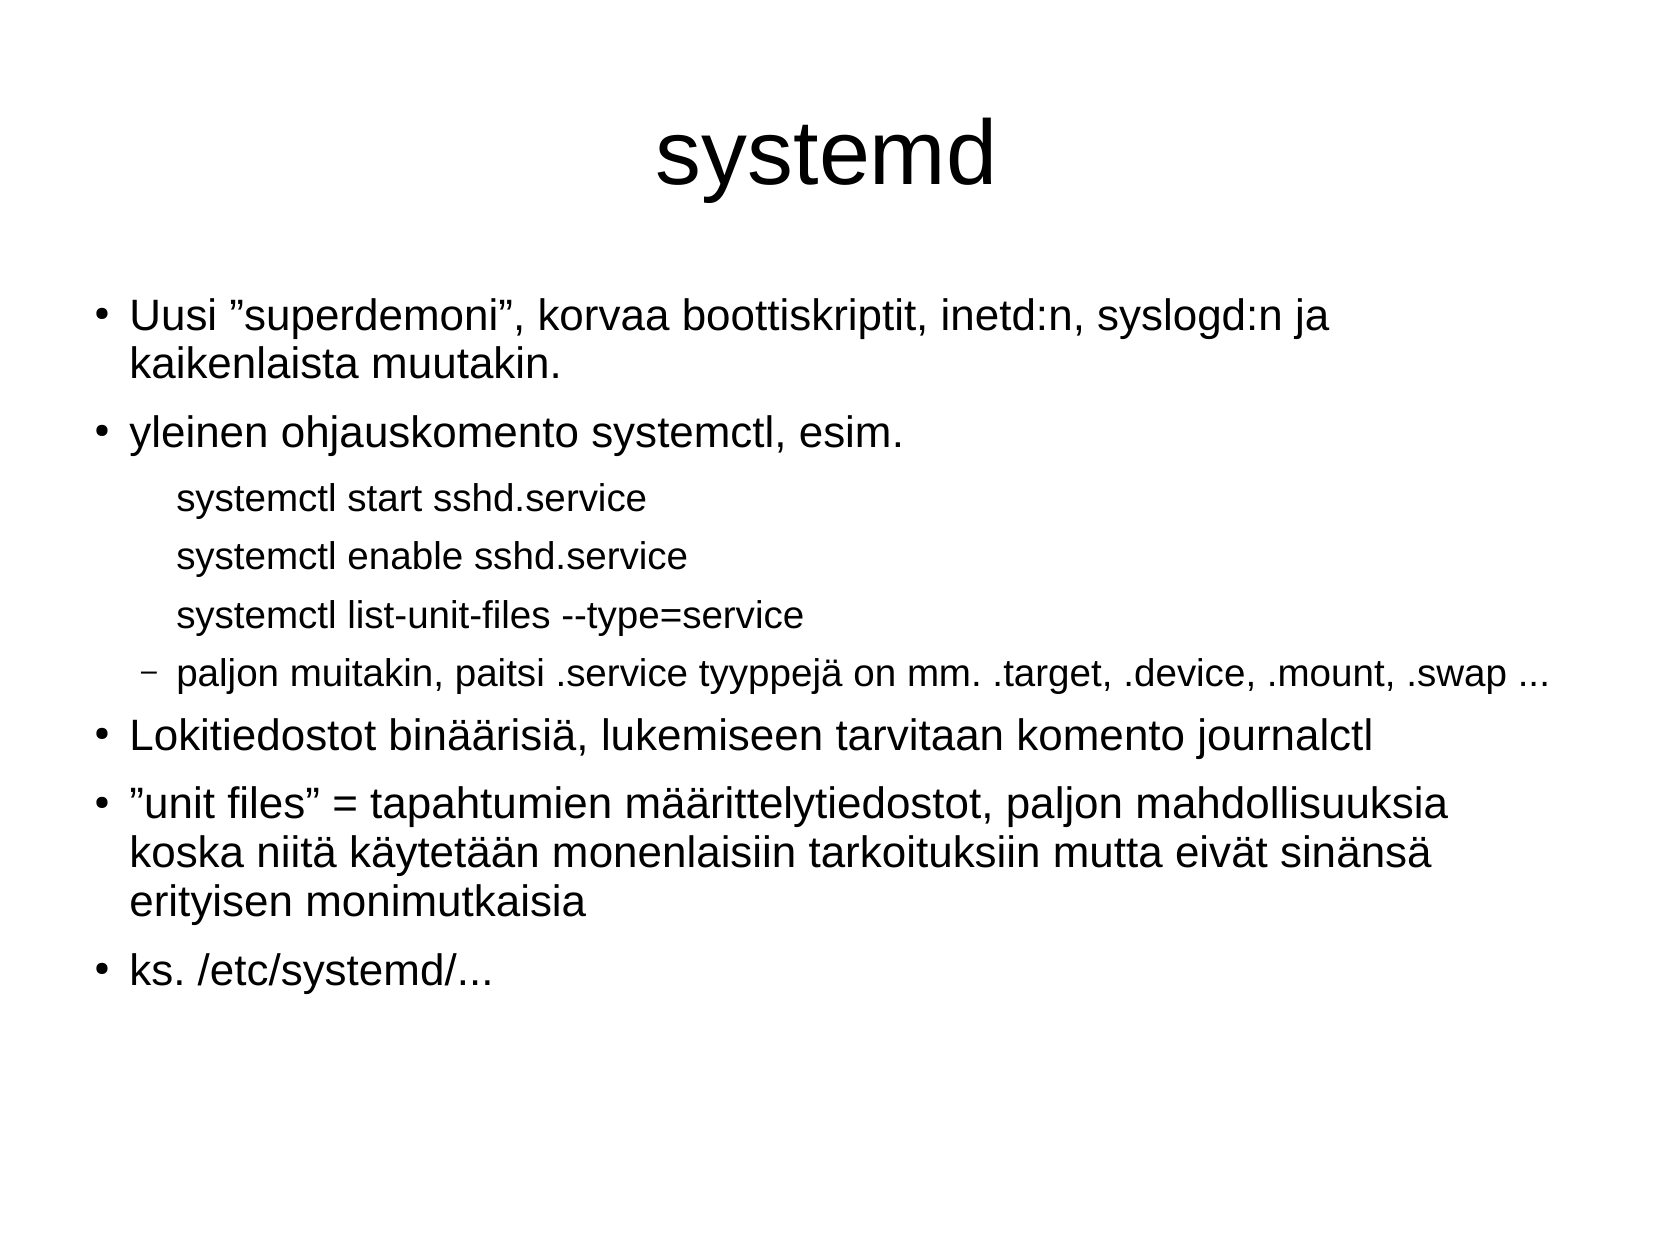

# systemd
Uusi ”superdemoni”, korvaa boottiskriptit, inetd:n, syslogd:n ja kaikenlaista muutakin.
yleinen ohjauskomento systemctl, esim.
systemctl start sshd.service
systemctl enable sshd.service
systemctl list-unit-files --type=service
paljon muitakin, paitsi .service tyyppejä on mm. .target, .device, .mount, .swap ...
Lokitiedostot binäärisiä, lukemiseen tarvitaan komento journalctl
”unit files” = tapahtumien määrittelytiedostot, paljon mahdollisuuksia koska niitä käytetään monenlaisiin tarkoituksiin mutta eivät sinänsä erityisen monimutkaisia
ks. /etc/systemd/...